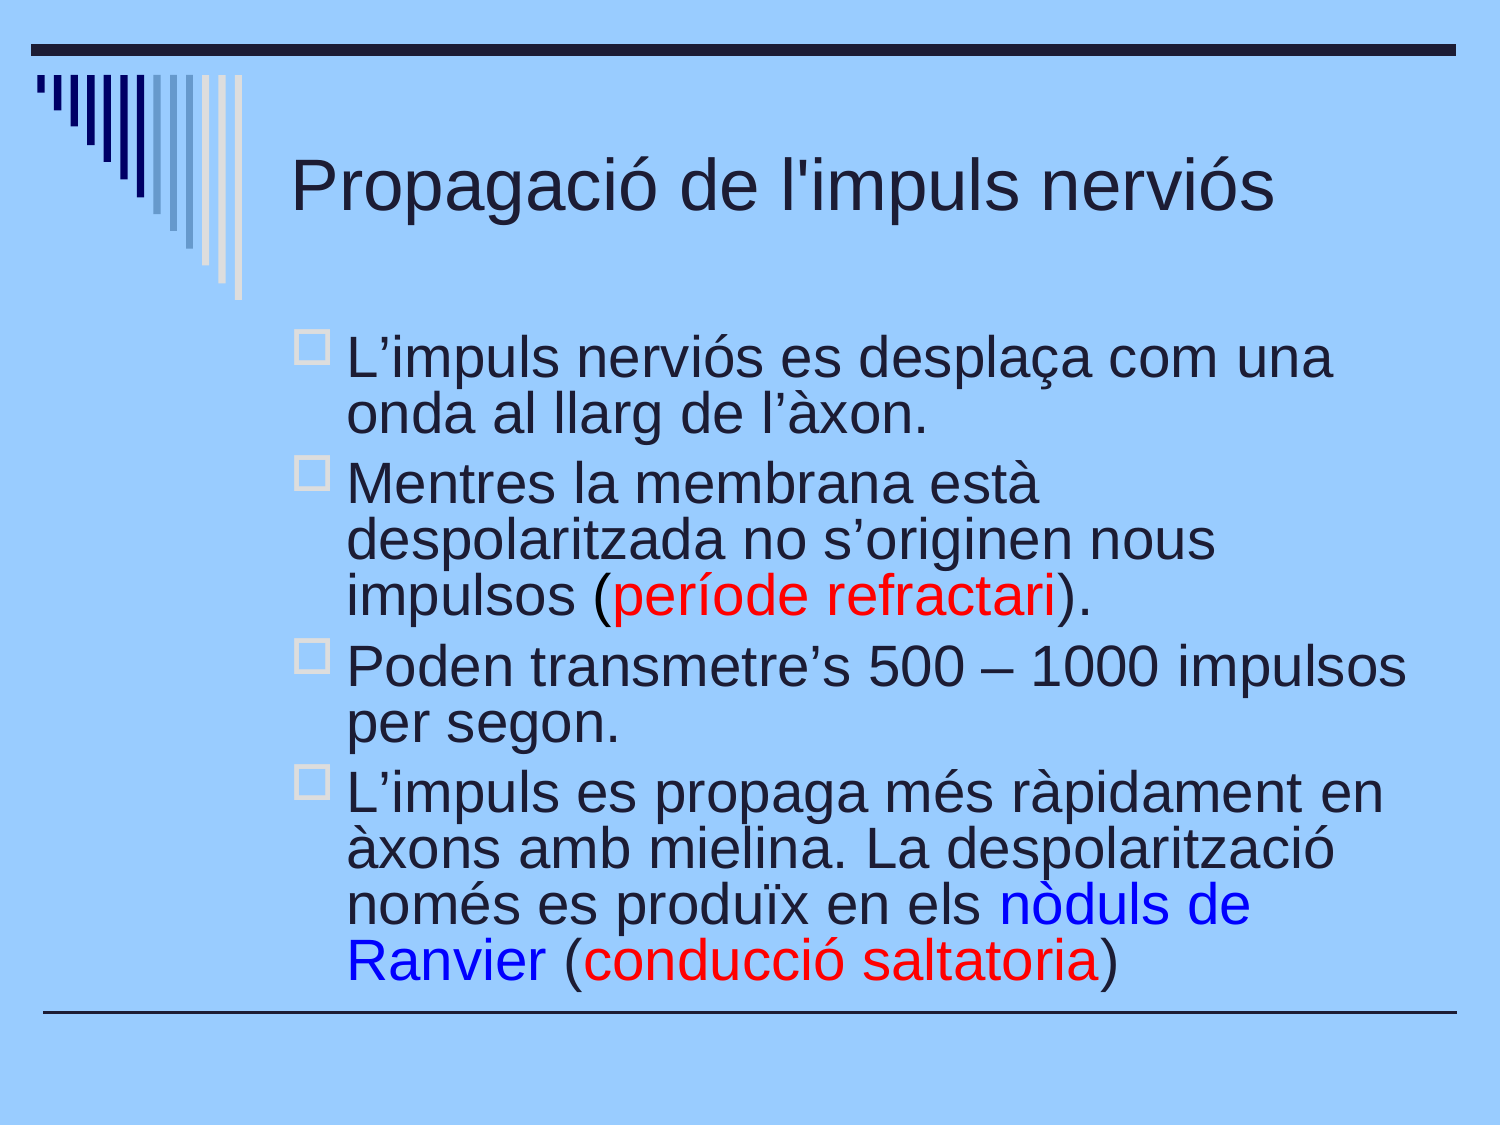

# Propagació de l'impuls nerviós
L’impuls nerviós es desplaça com una onda al llarg de l’àxon.
Mentres la membrana està despolaritzada no s’originen nous impulsos (període refractari).
Poden transmetre’s 500 – 1000 impulsos per segon.
L’impuls es propaga més ràpidament en àxons amb mielina. La despolarització només es produïx en els nòduls de Ranvier (conducció saltatoria)